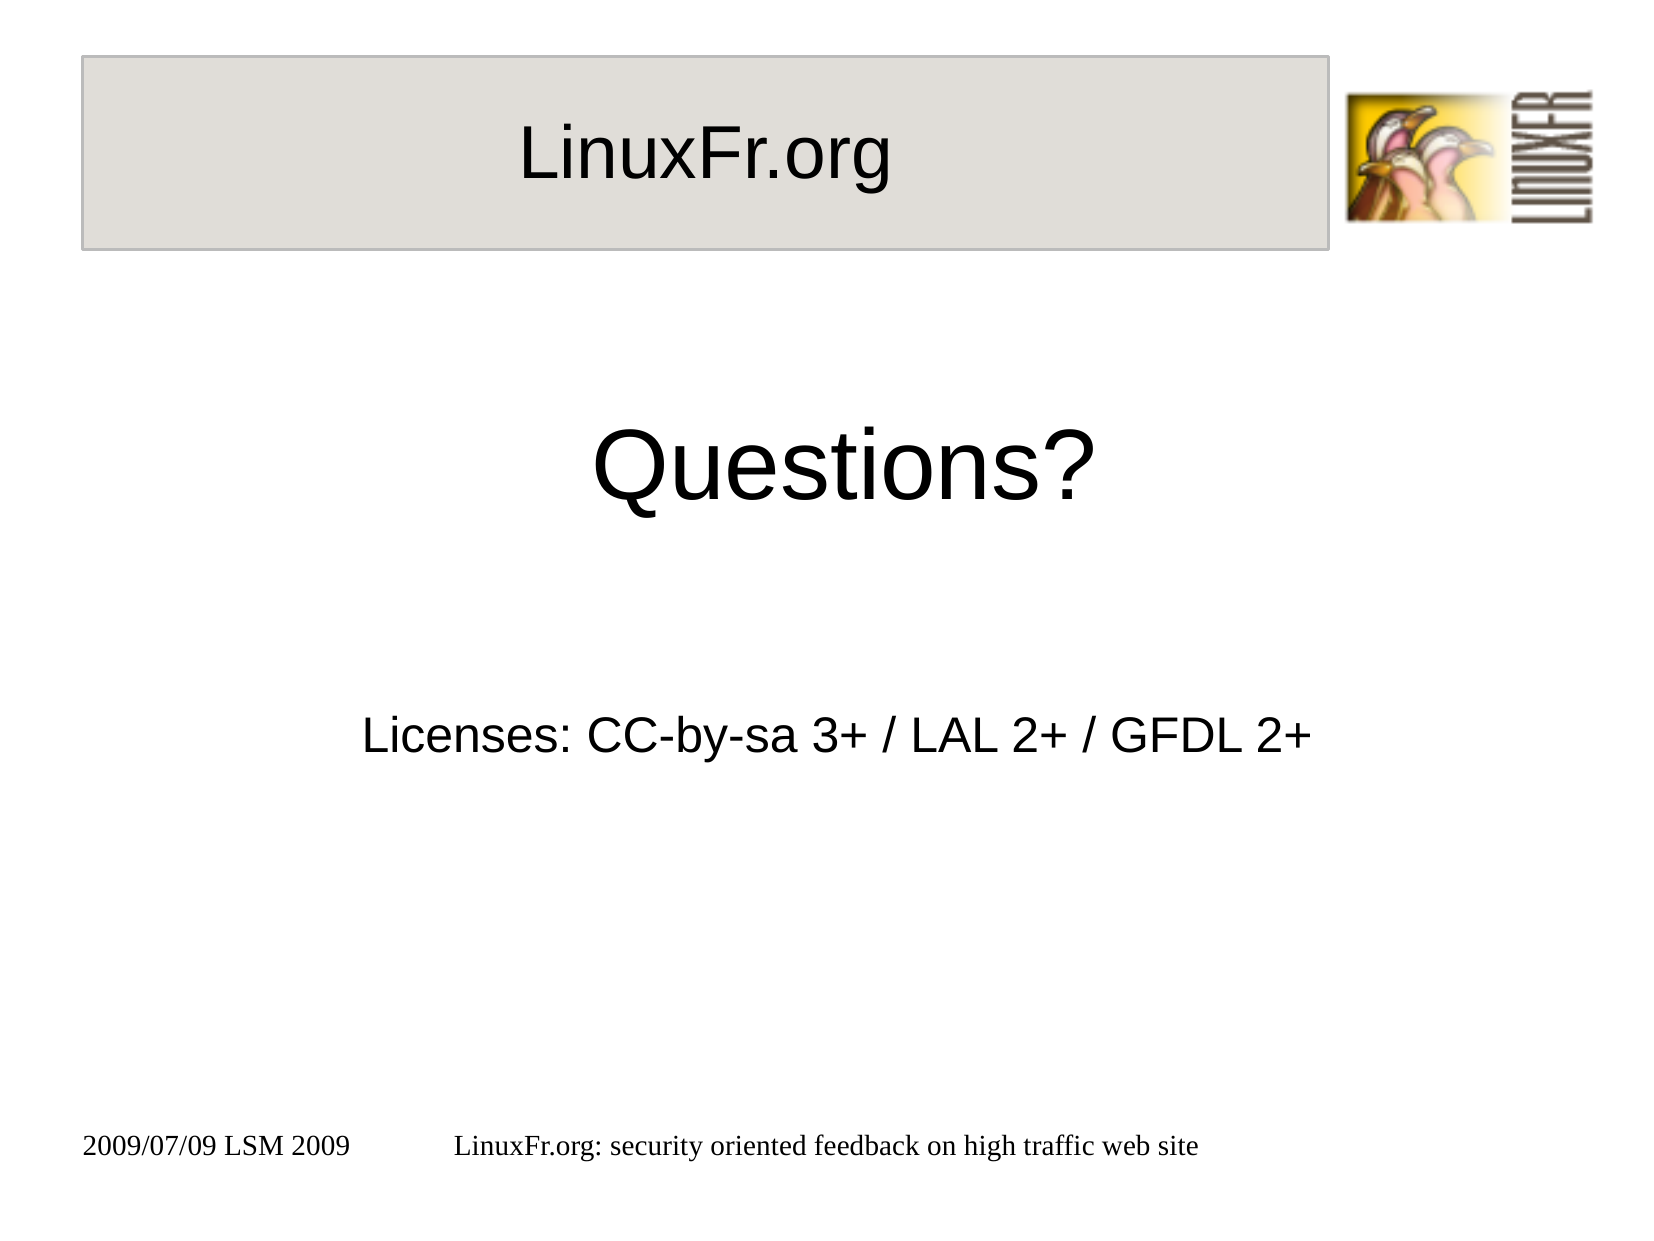

# LinuxFr.org
Questions?
Licenses: CC-by-sa 3+ / LAL 2+ / GFDL 2+